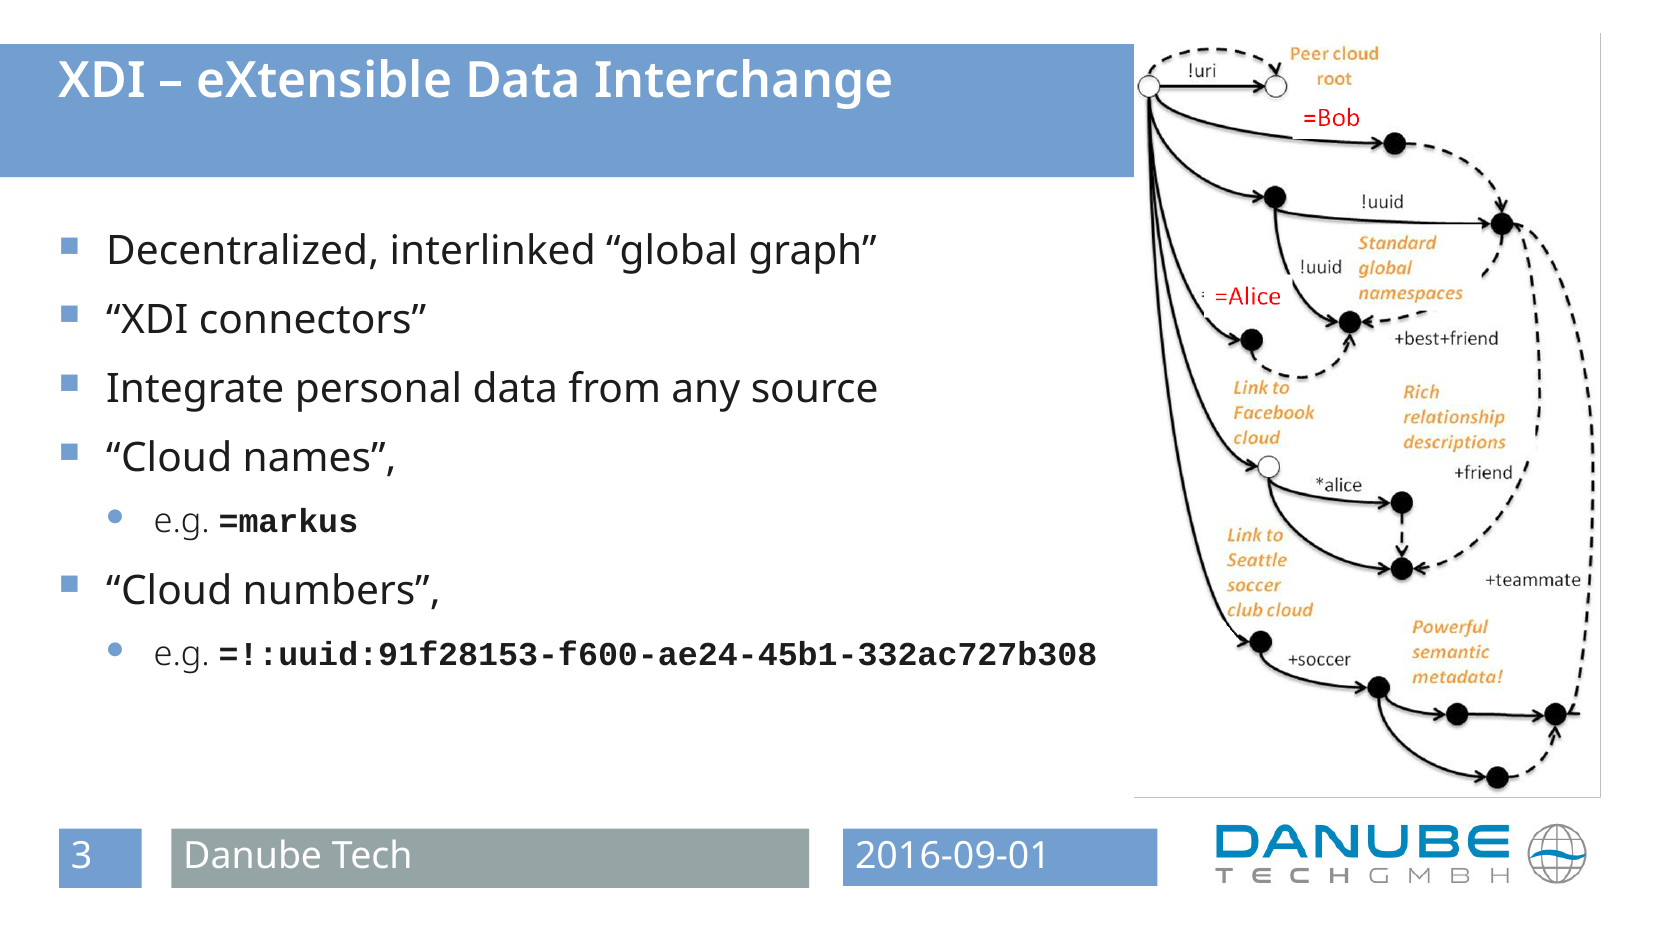

# XDI – eXtensible Data Interchange
Decentralized, interlinked “global graph”
“XDI connectors”
Integrate personal data from any source
“Cloud names”,
e.g. =markus
“Cloud numbers”,
e.g. =!:uuid:91f28153-f600-ae24-45b1-332ac727b308
3
Danube Tech
2016-09-01